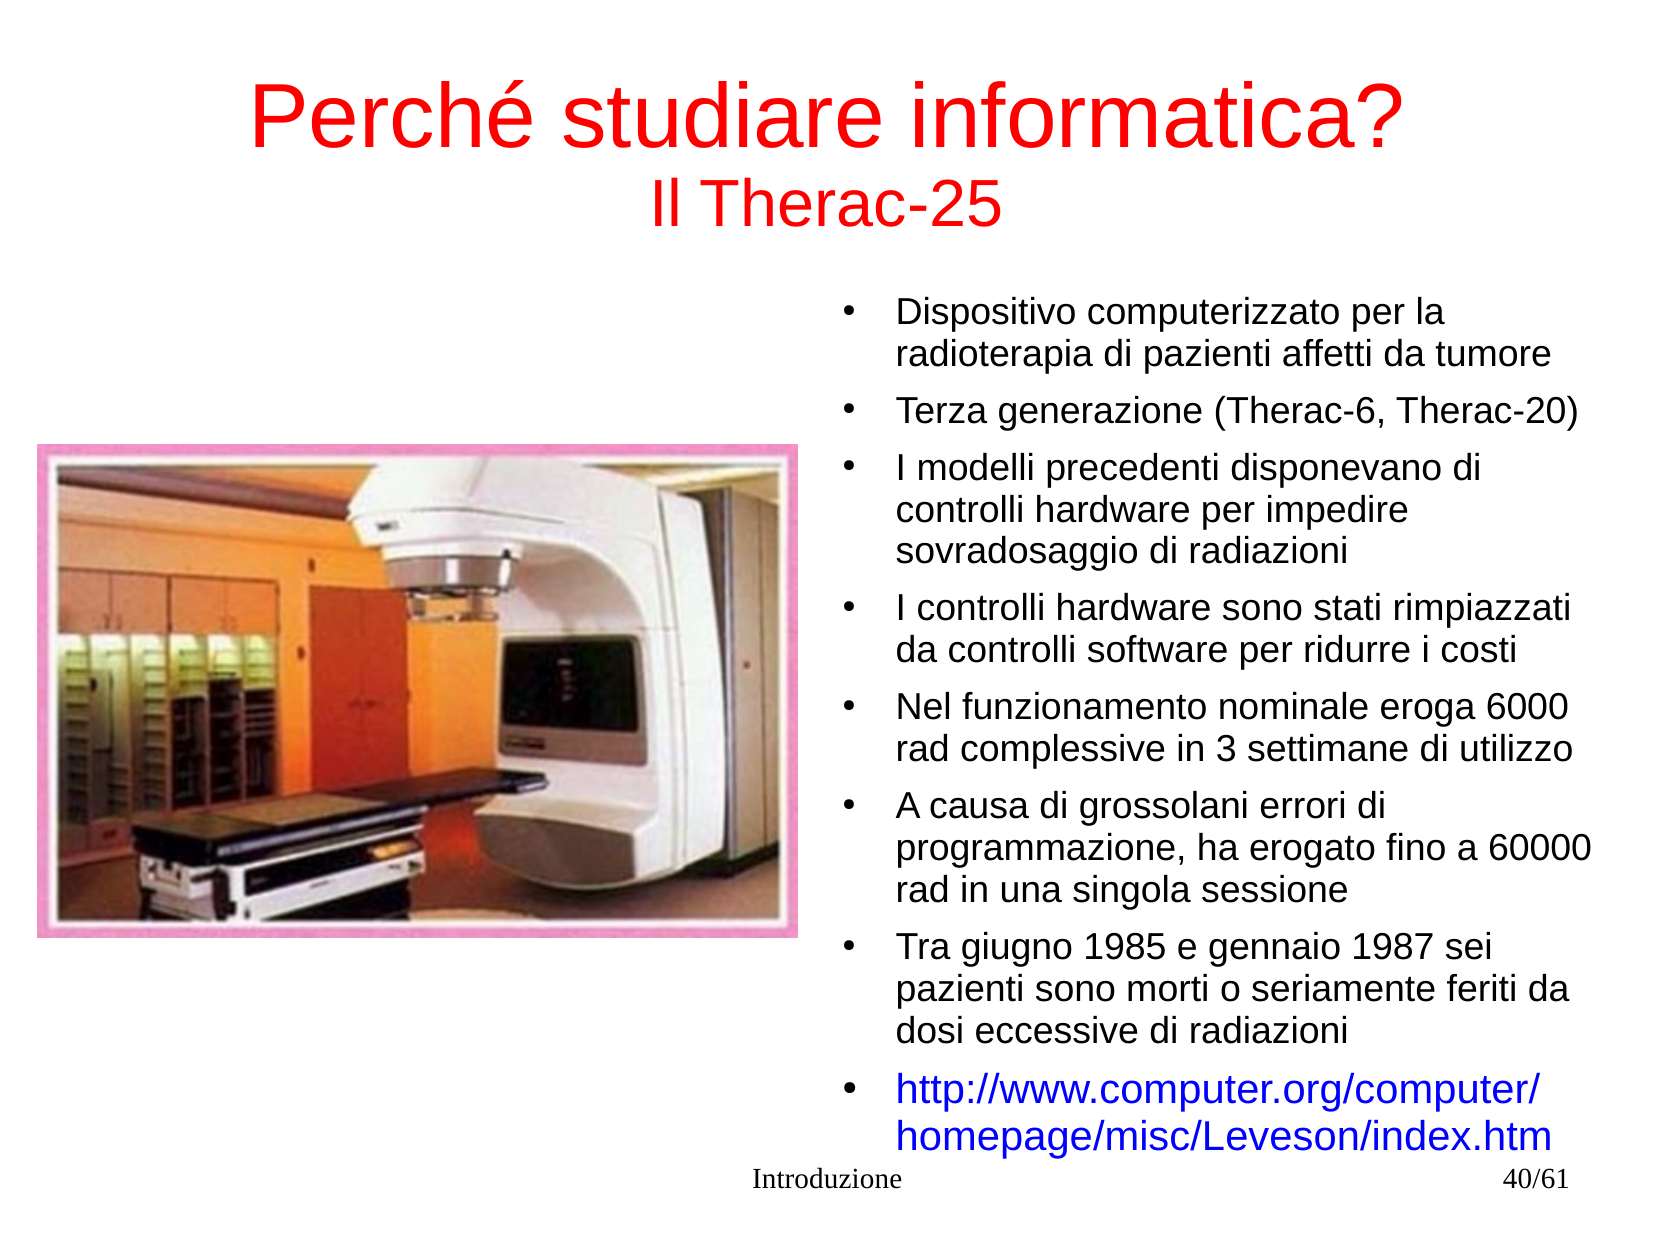

# Perché studiare informatica? Il Therac-25
Dispositivo computerizzato per la radioterapia di pazienti affetti da tumore
Terza generazione (Therac-6, Therac-20)
I modelli precedenti disponevano di controlli hardware per impedire sovradosaggio di radiazioni
I controlli hardware sono stati rimpiazzati da controlli software per ridurre i costi
Nel funzionamento nominale eroga 6000 rad complessive in 3 settimane di utilizzo
A causa di grossolani errori di programmazione, ha erogato fino a 60000 rad in una singola sessione
Tra giugno 1985 e gennaio 1987 sei pazienti sono morti o seriamente feriti da dosi eccessive di radiazioni
http://www.computer.org/computer/homepage/misc/Leveson/index.htm
Introduzione
40